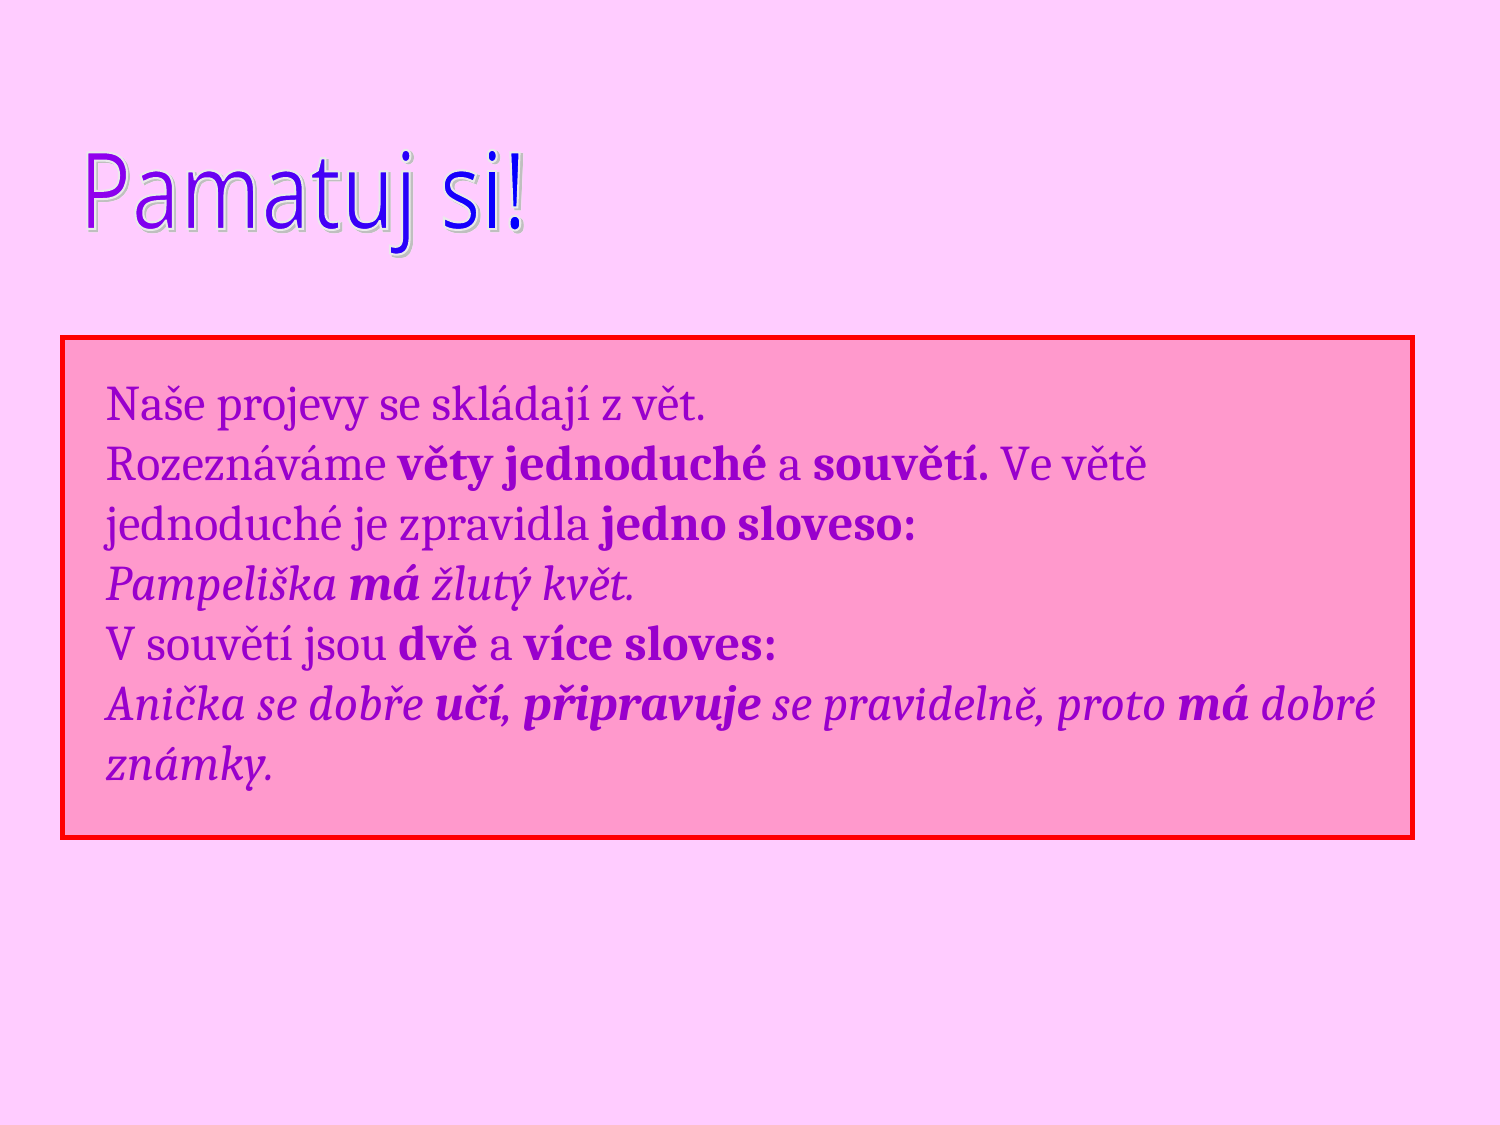

Pamatuj si!
Naše projevy se skládají z vět.
Rozeznáváme věty jednoduché a souvětí. Ve větě
jednoduché je zpravidla jedno sloveso:
Pampeliška má žlutý květ.
V souvětí jsou dvě a více sloves:
Anička se dobře učí, připravuje se pravidelně, proto má dobré
známky.